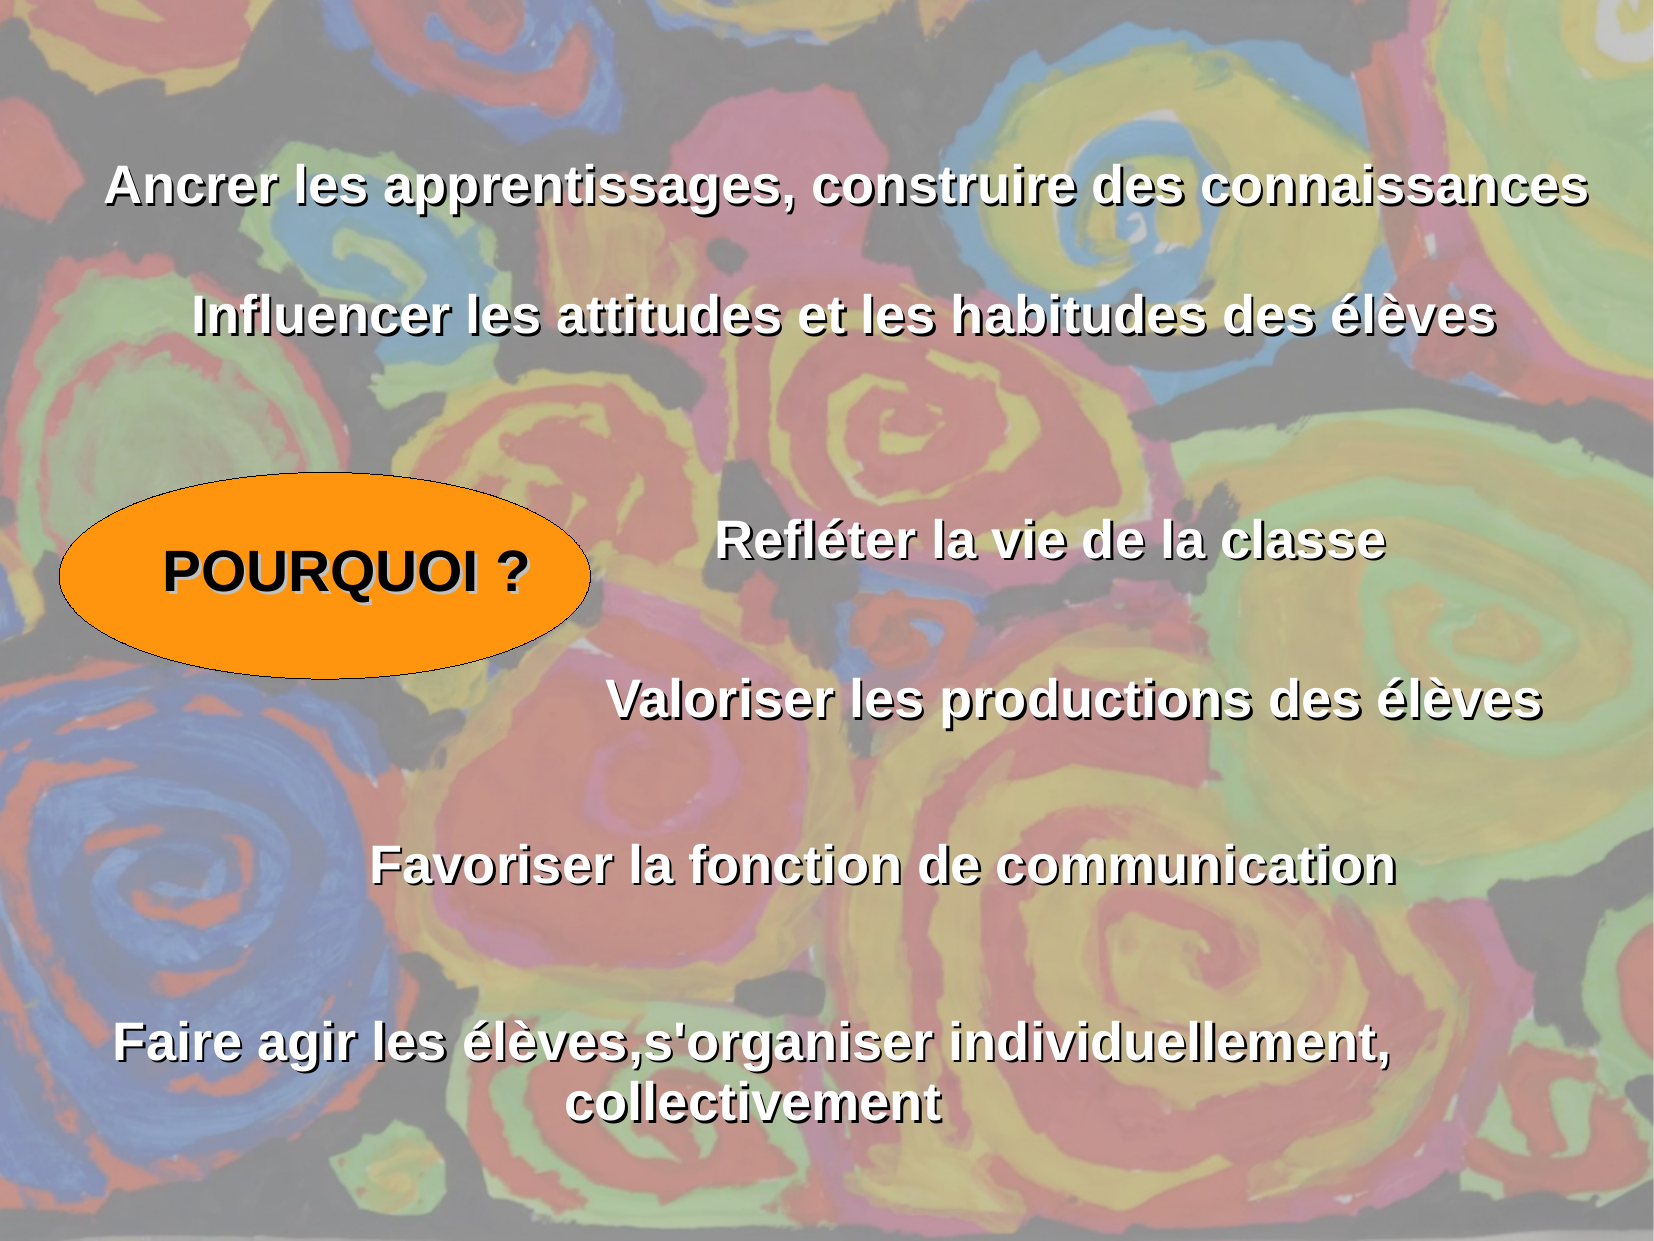

Ancrer les apprentissages, construire des connaissances
Influencer les attitudes et les habitudes des élèves
POURQUOI ?
Refléter la vie de la classe
Valoriser les productions des élèves
Favoriser la fonction de communication
Faire agir les élèves,s'organiser individuellement, collectivement